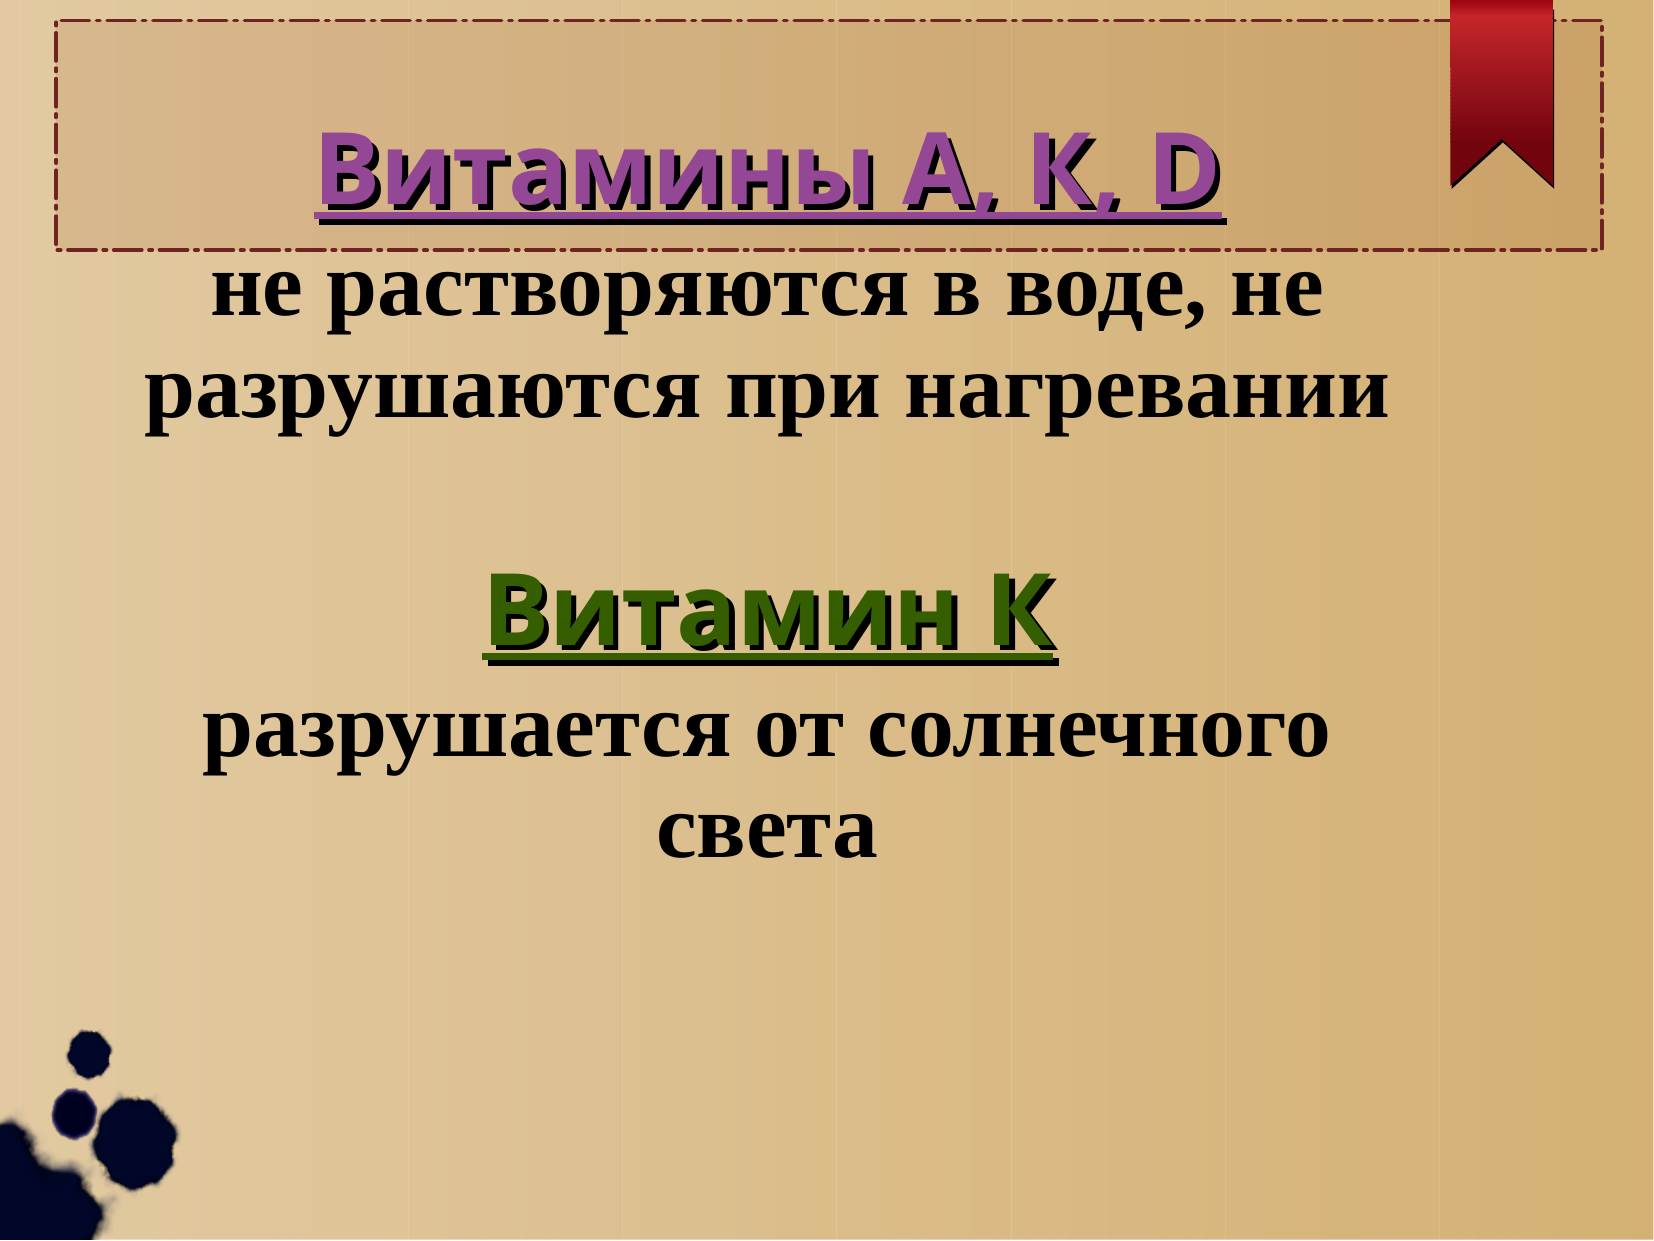

# Витамины А, К, D не растворяются в воде, не разрушаются при нагревании Витамин К разрушается от солнечного света